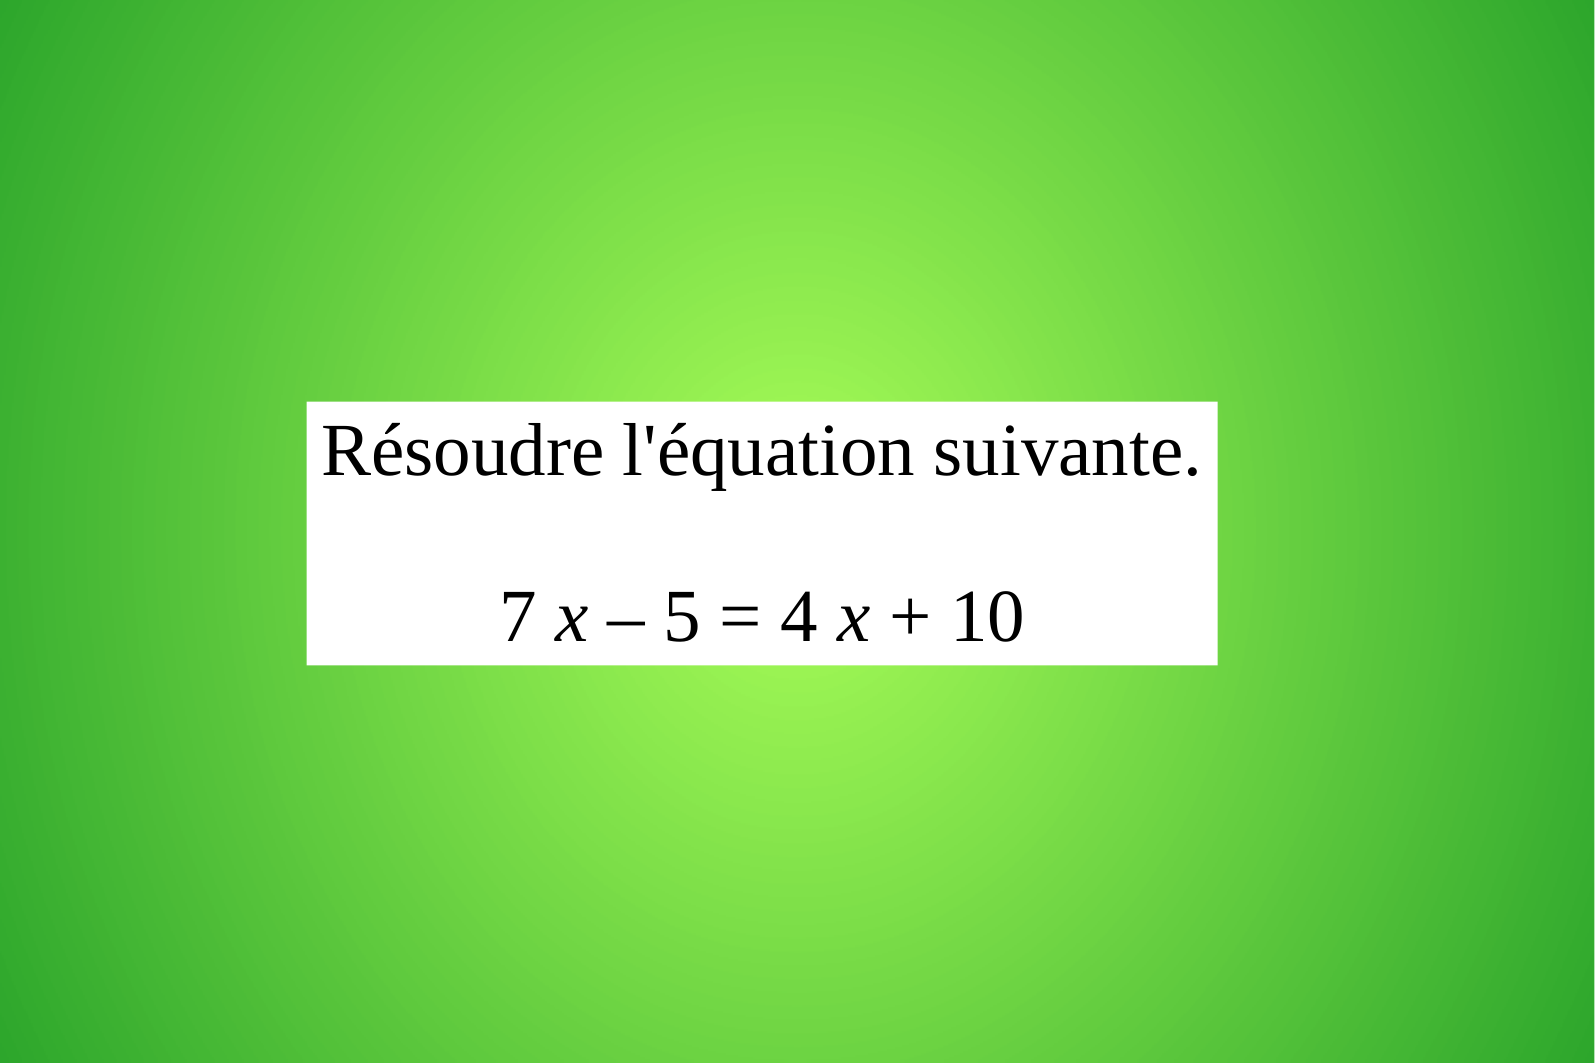

Résoudre l'équation suivante.
7 x – 5 = 4 x + 10